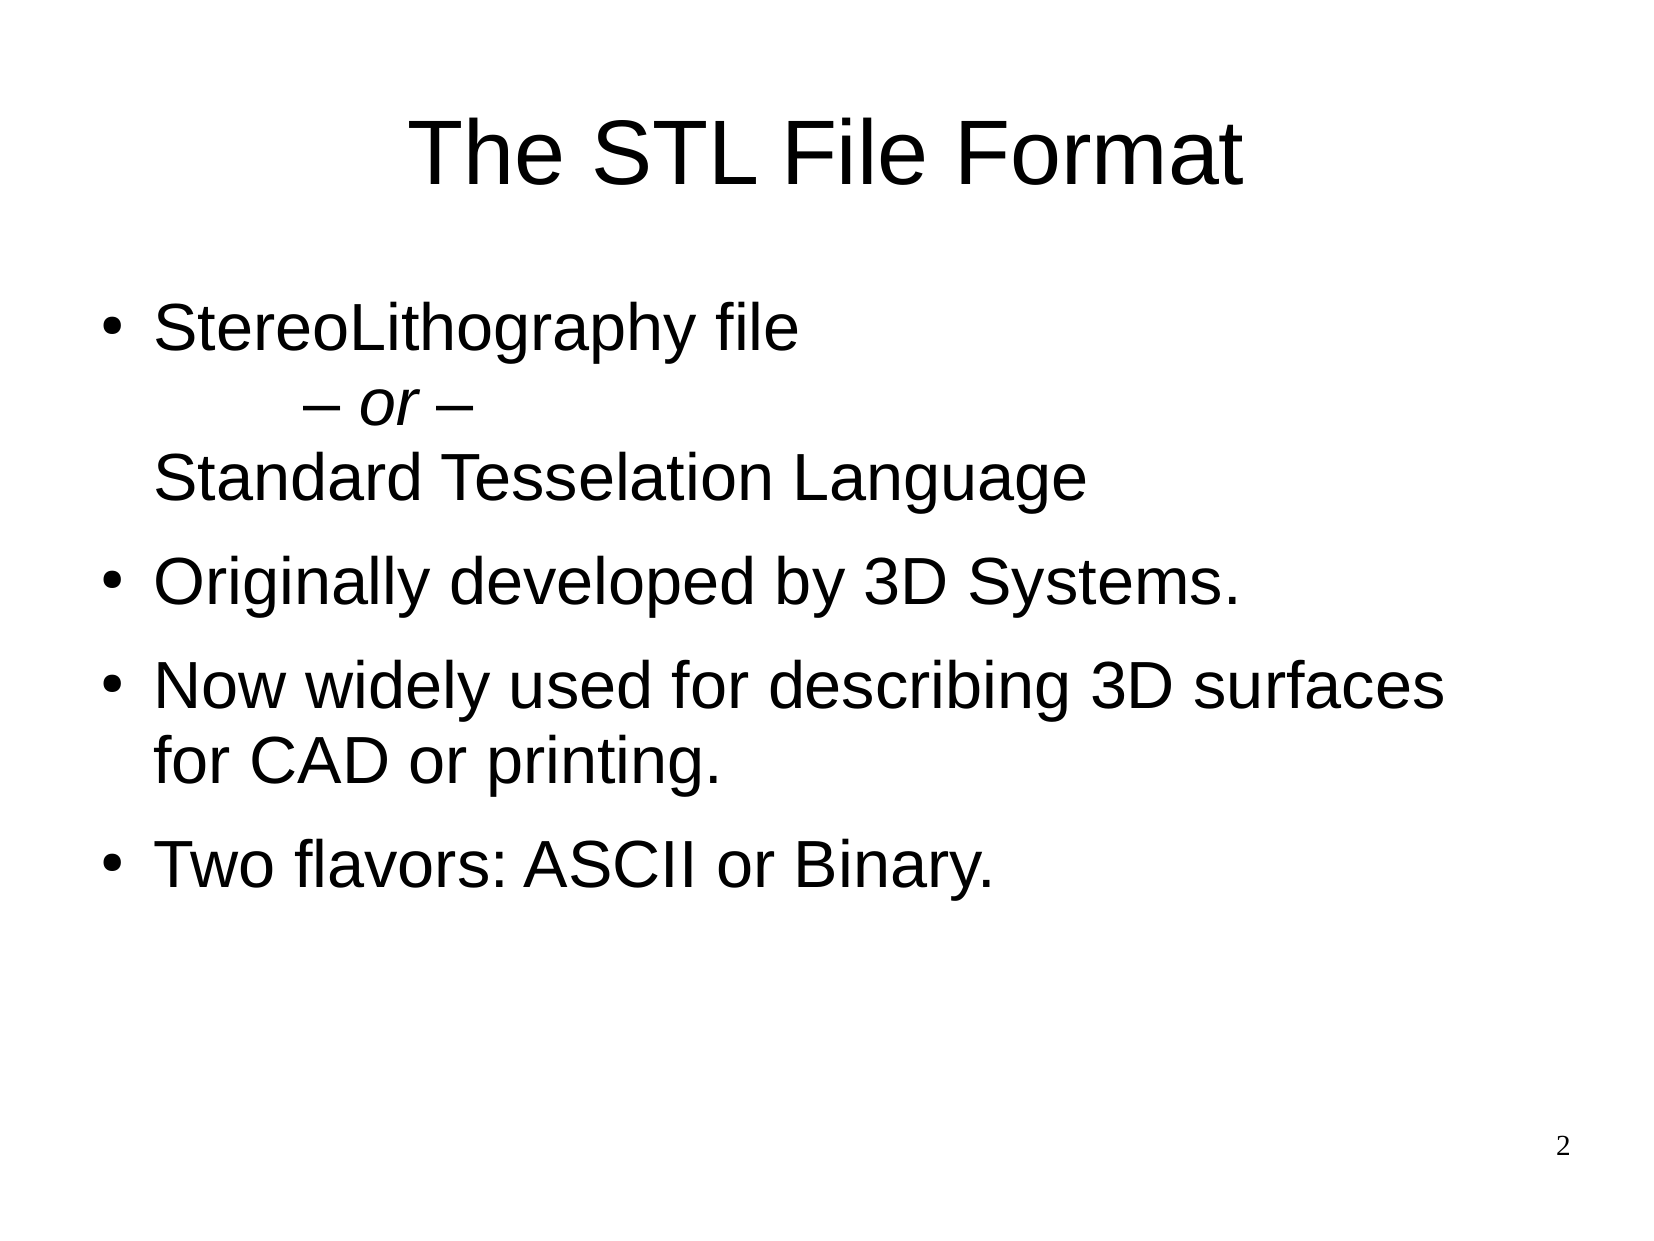

# The STL File Format
StereoLithography file
		– or –
Standard Tesselation Language
Originally developed by 3D Systems.
Now widely used for describing 3D surfaces for CAD or printing.
Two flavors: ASCII or Binary.
2